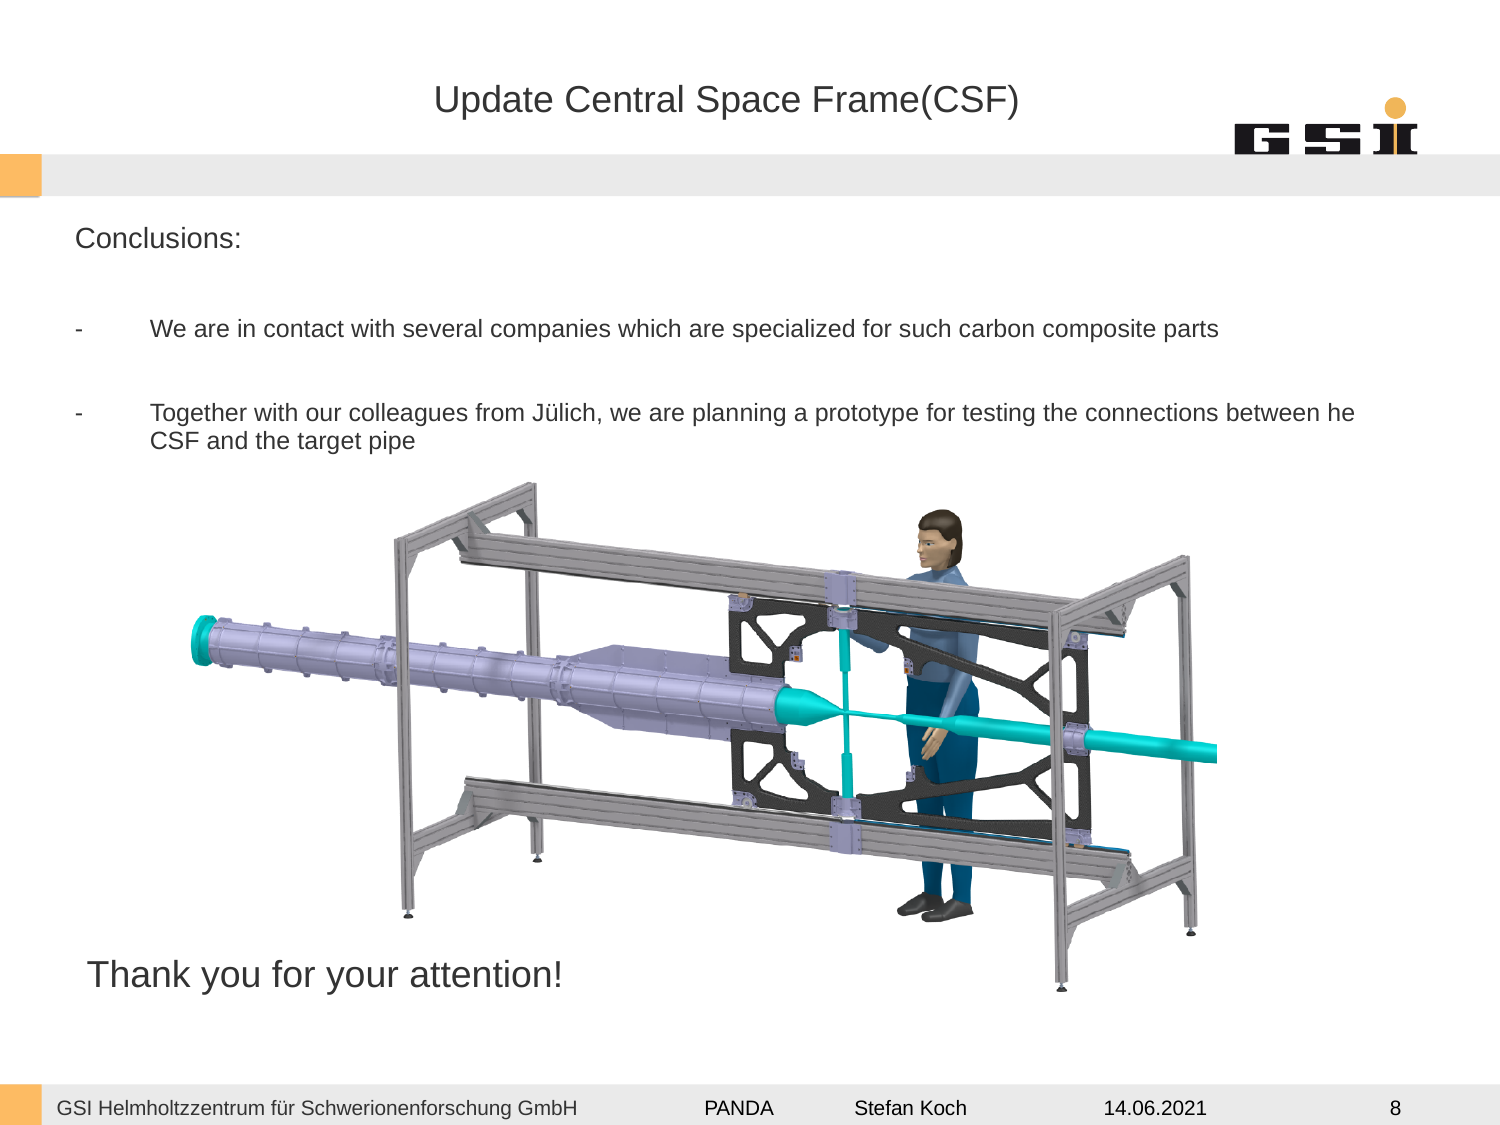

Update Central Space Frame(CSF)
Conclusions:
-	We are in contact with several companies which are specialized for such carbon composite parts
-	Together with our colleagues from Jülich, we are planning a prototype for testing the connections between he 	CSF and the target pipe
Thank you for your attention!